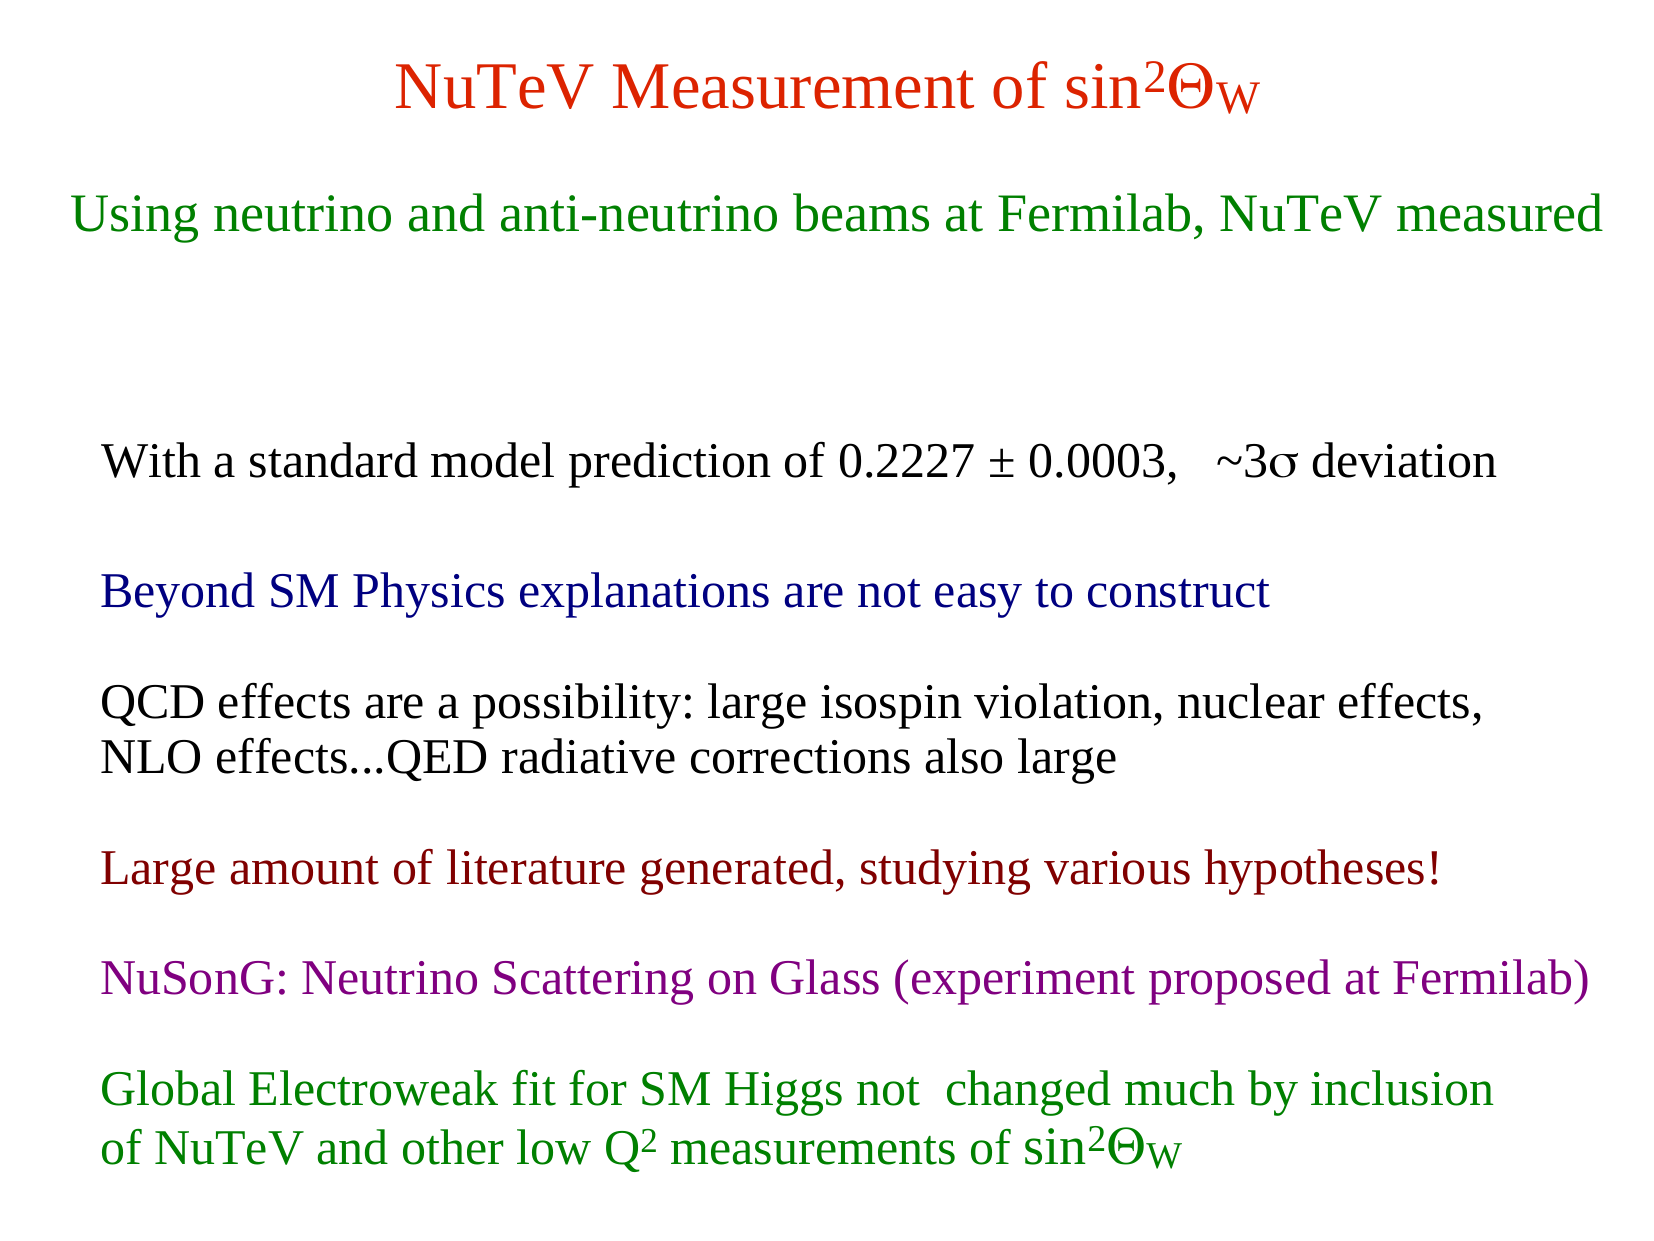

# NuTeV Measurement of sin2ΘW
Using neutrino and anti-neutrino beams at Fermilab, NuTeV measured
 With a standard model prediction of 0.2227 ± 0.0003, ~3σ deviation
Beyond SM Physics explanations are not easy to construct
QCD effects are a possibility: large isospin violation, nuclear effects,
NLO effects...QED radiative corrections also large
Large amount of literature generated, studying various hypotheses!
NuSonG: Neutrino Scattering on Glass (experiment proposed at Fermilab)
Global Electroweak fit for SM Higgs not changed much by inclusion
of NuTeV and other low Q2 measurements of sin2ΘW